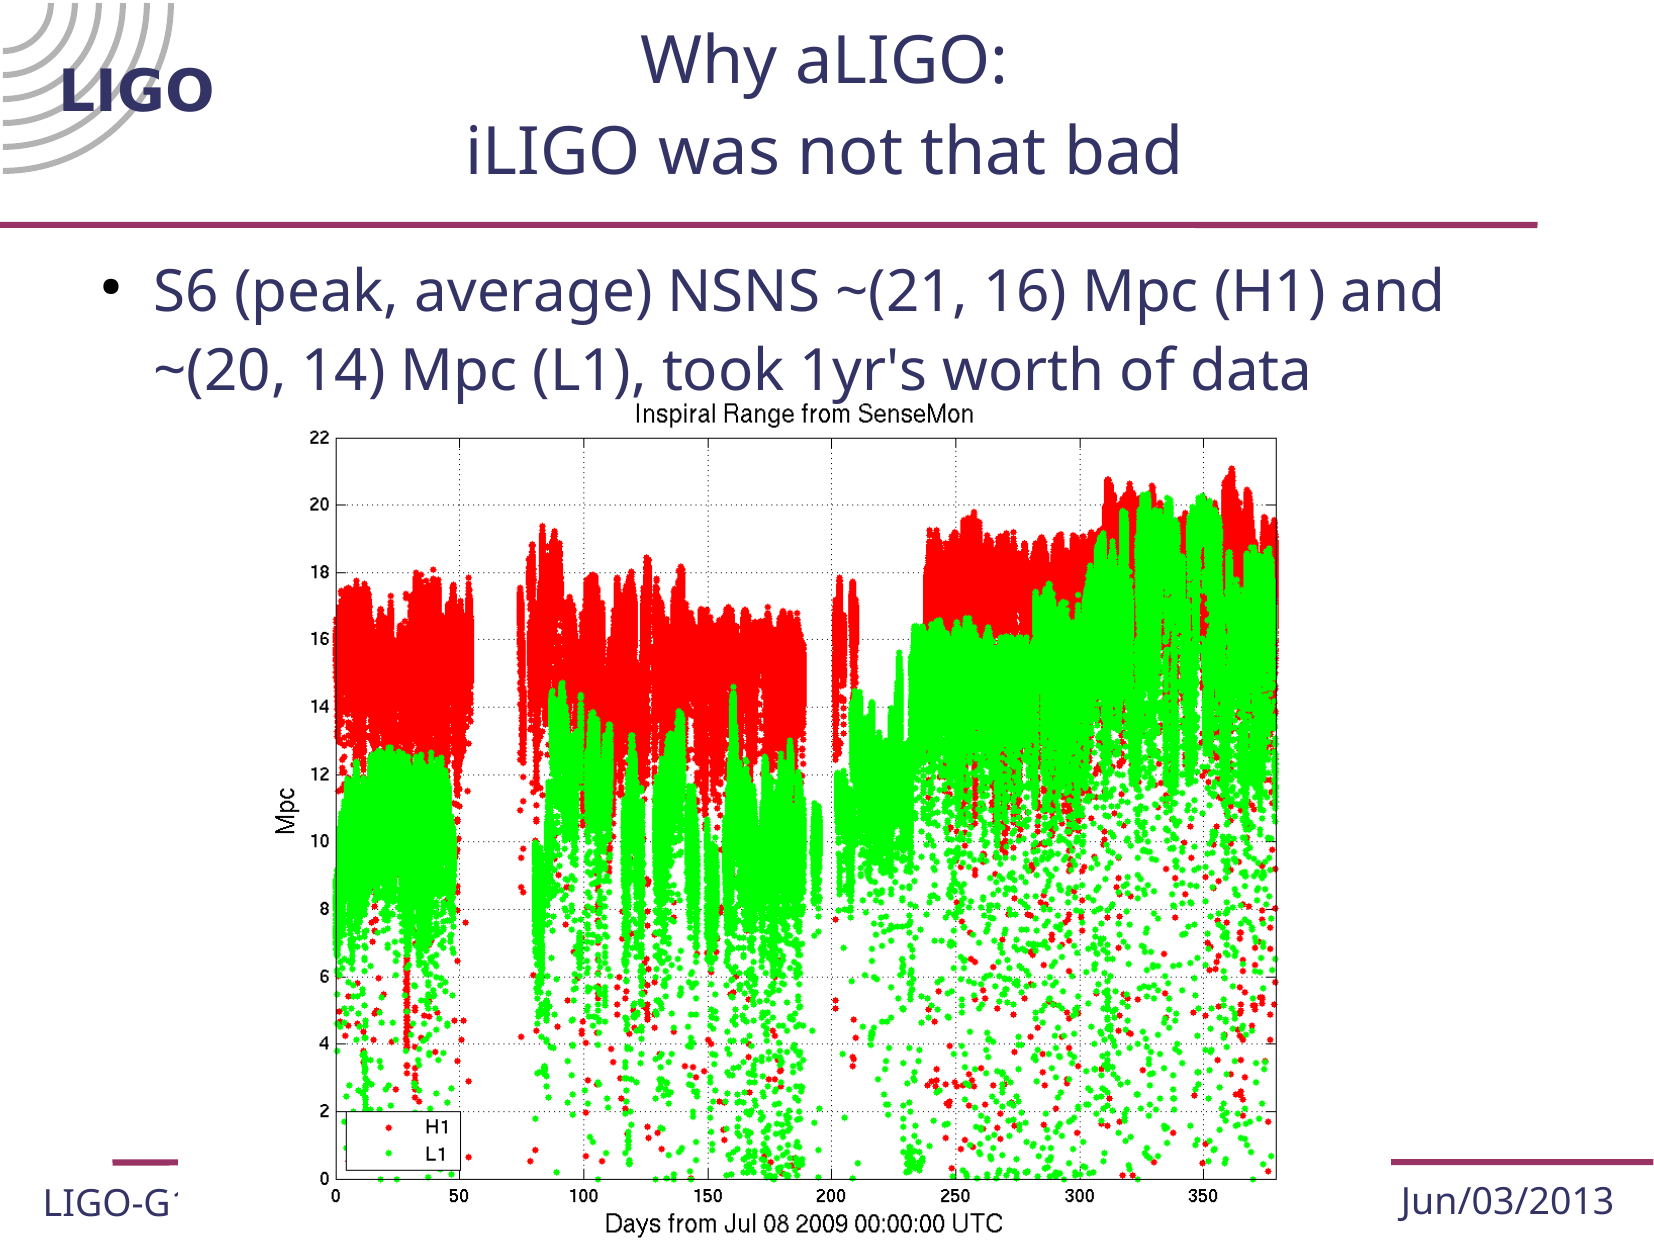

# Why aLIGO: iLIGO was not that bad
S6 (peak, average) NSNS ~(21, 16) Mpc (H1) and ~(20, 14) Mpc (L1), took 1yr's worth of data